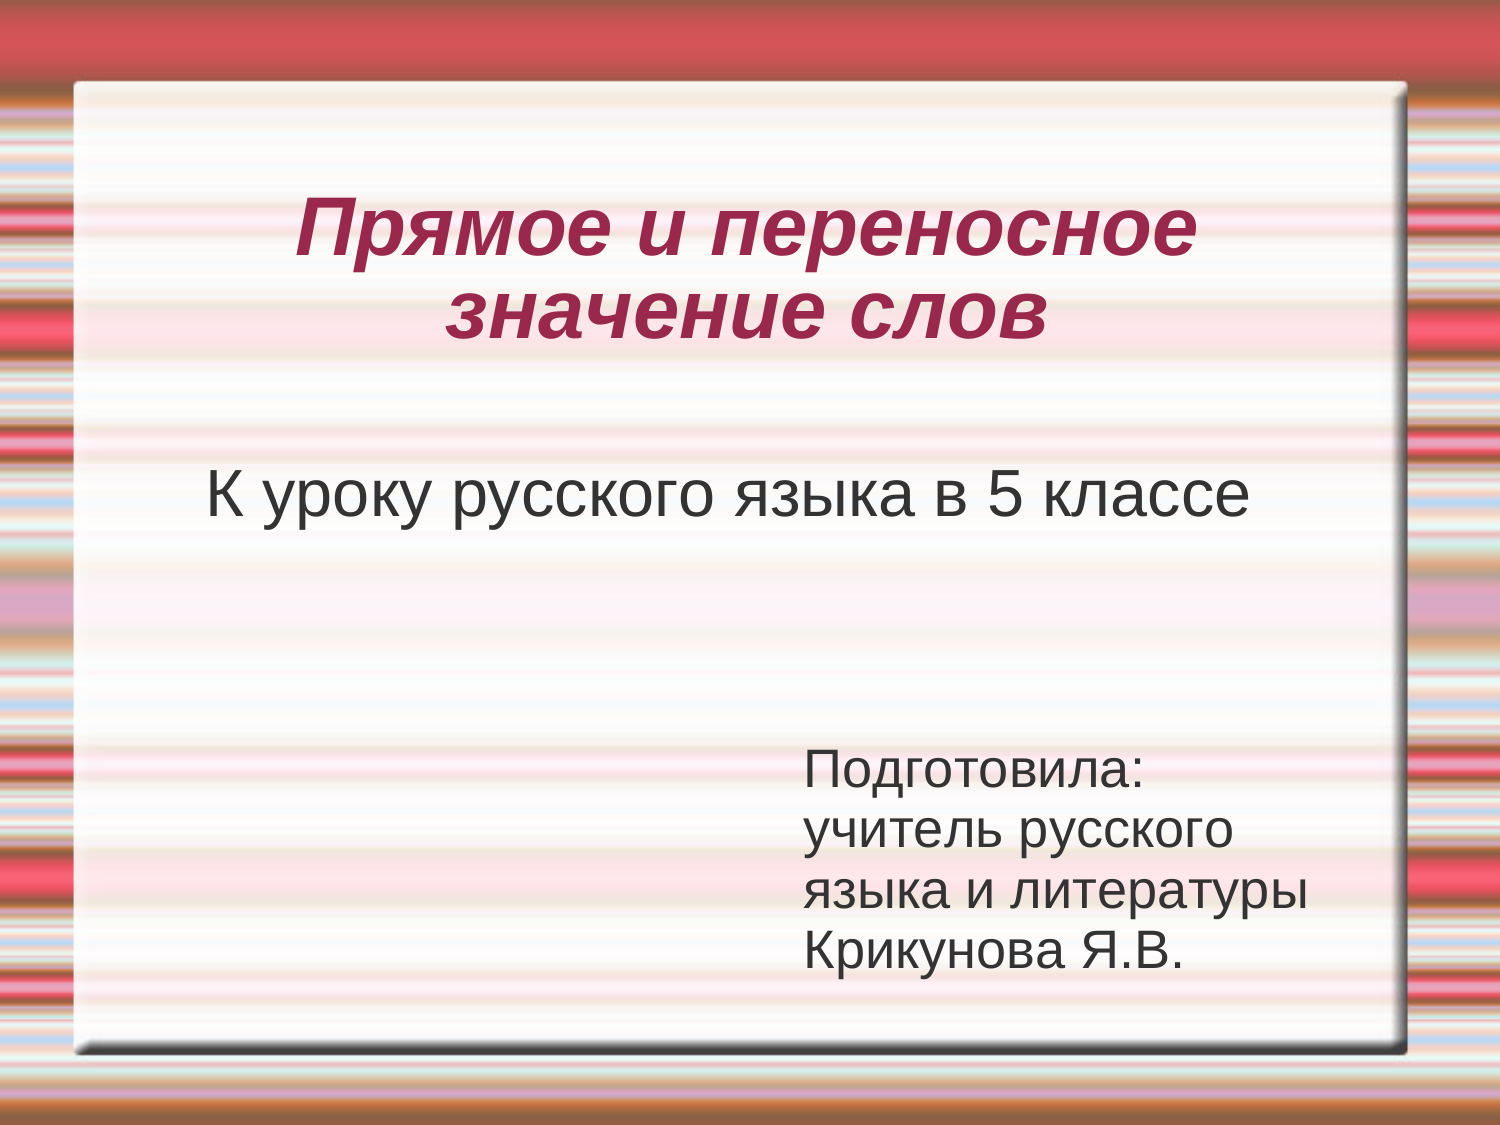

# Прямое и переносное значение слов
К уроку русского языка в 5 классе
Подготовила: учитель русского языка и литературы
Крикунова Я.В.